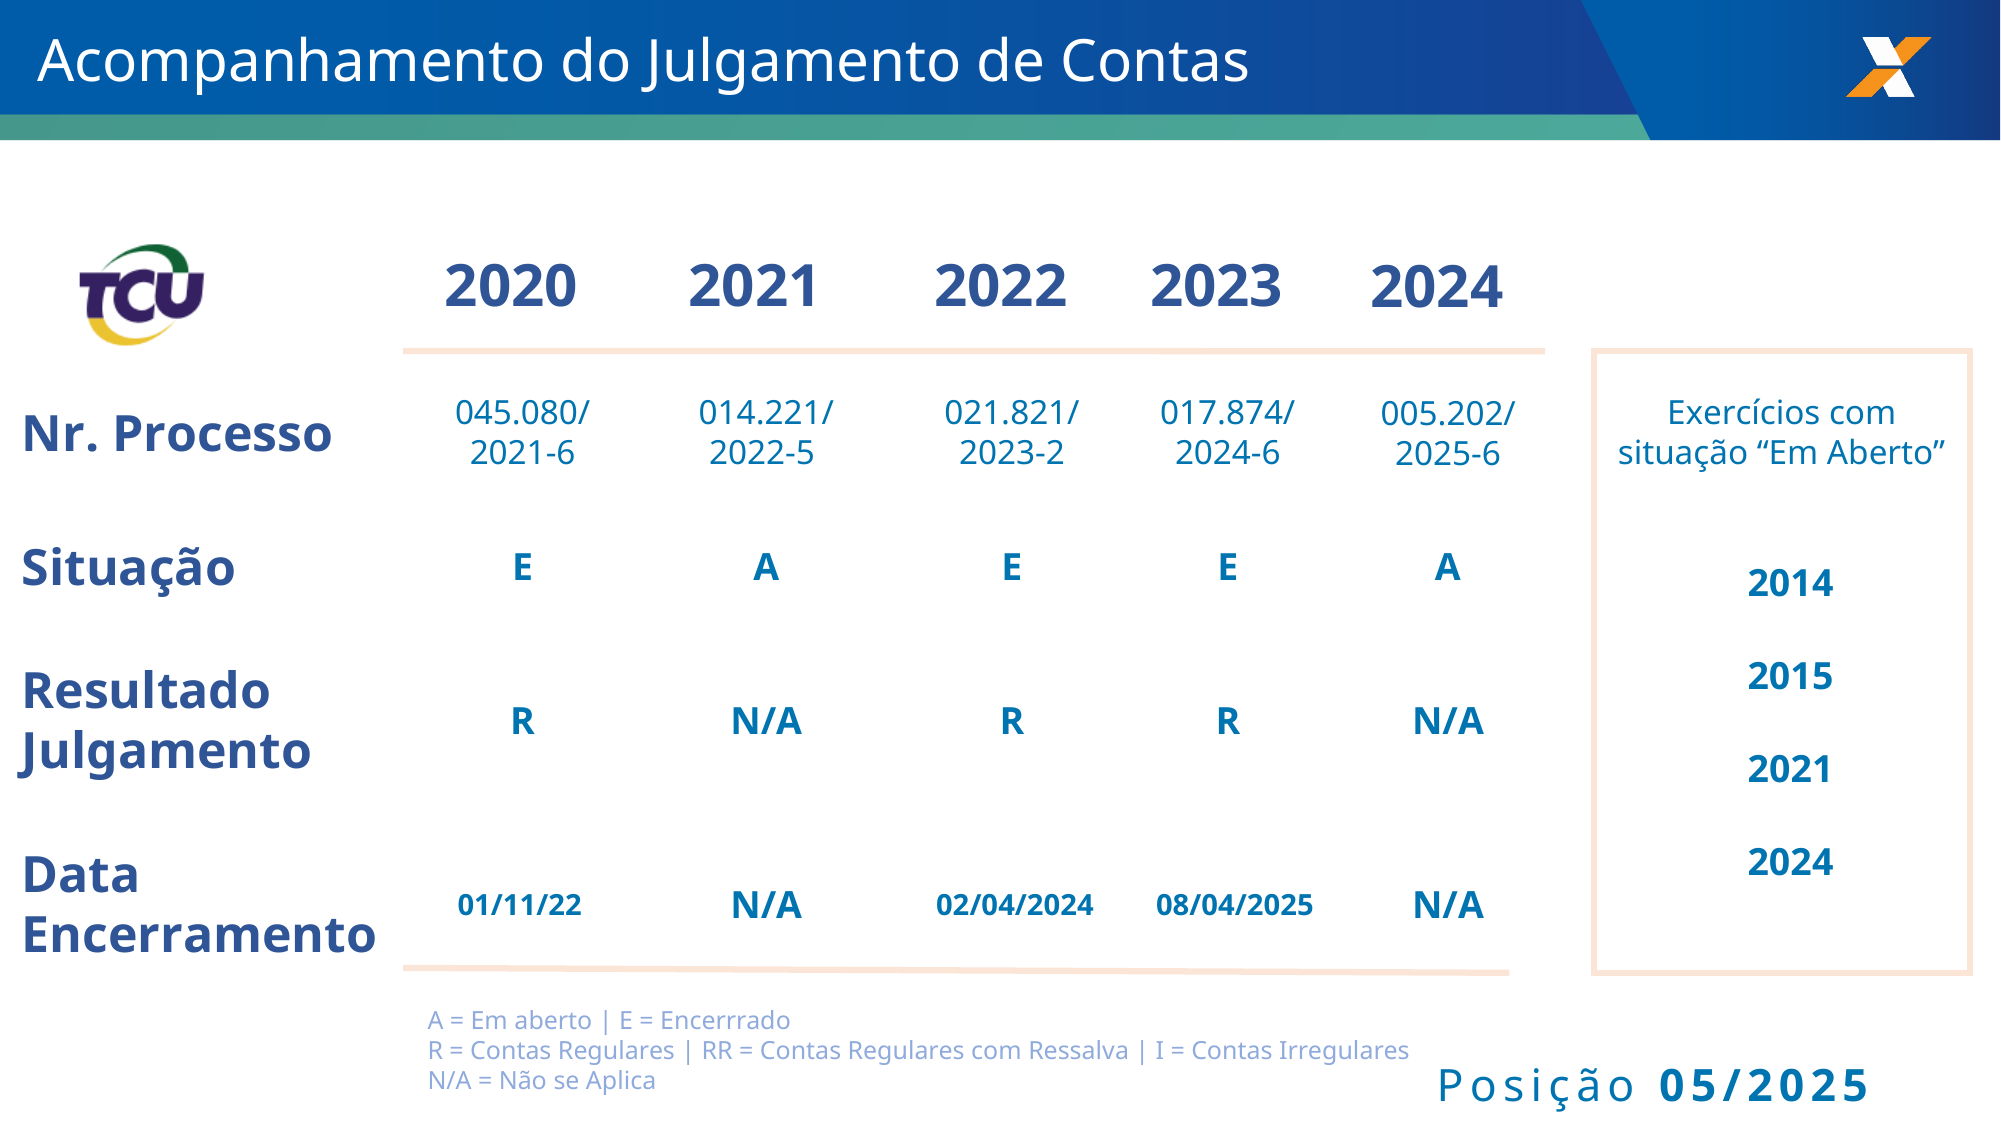

Acompanhamento do Julgamento de Contas
2020
2021
2022
2023
2024
045.080/
2021-6
014.221/
2022-5
021.821/
2023-2
017.874/ 2024-6
Exercícios com situação “Em Aberto”
005.202/ 2025-6
Nr. Processo
Situação
E
A
E
E
A
2014
2015
Resultado Julgamento
R
N/A
R
R
N/A
2021
2024
Data Encerramento
N/A
N/A
01/11/22
02/04/2024
08/04/2025
A = Em aberto | E = Encerrrado
R = Contas Regulares | RR = Contas Regulares com Ressalva | I = Contas Irregulares
N/A = Não se Aplica
Posição 05/2025